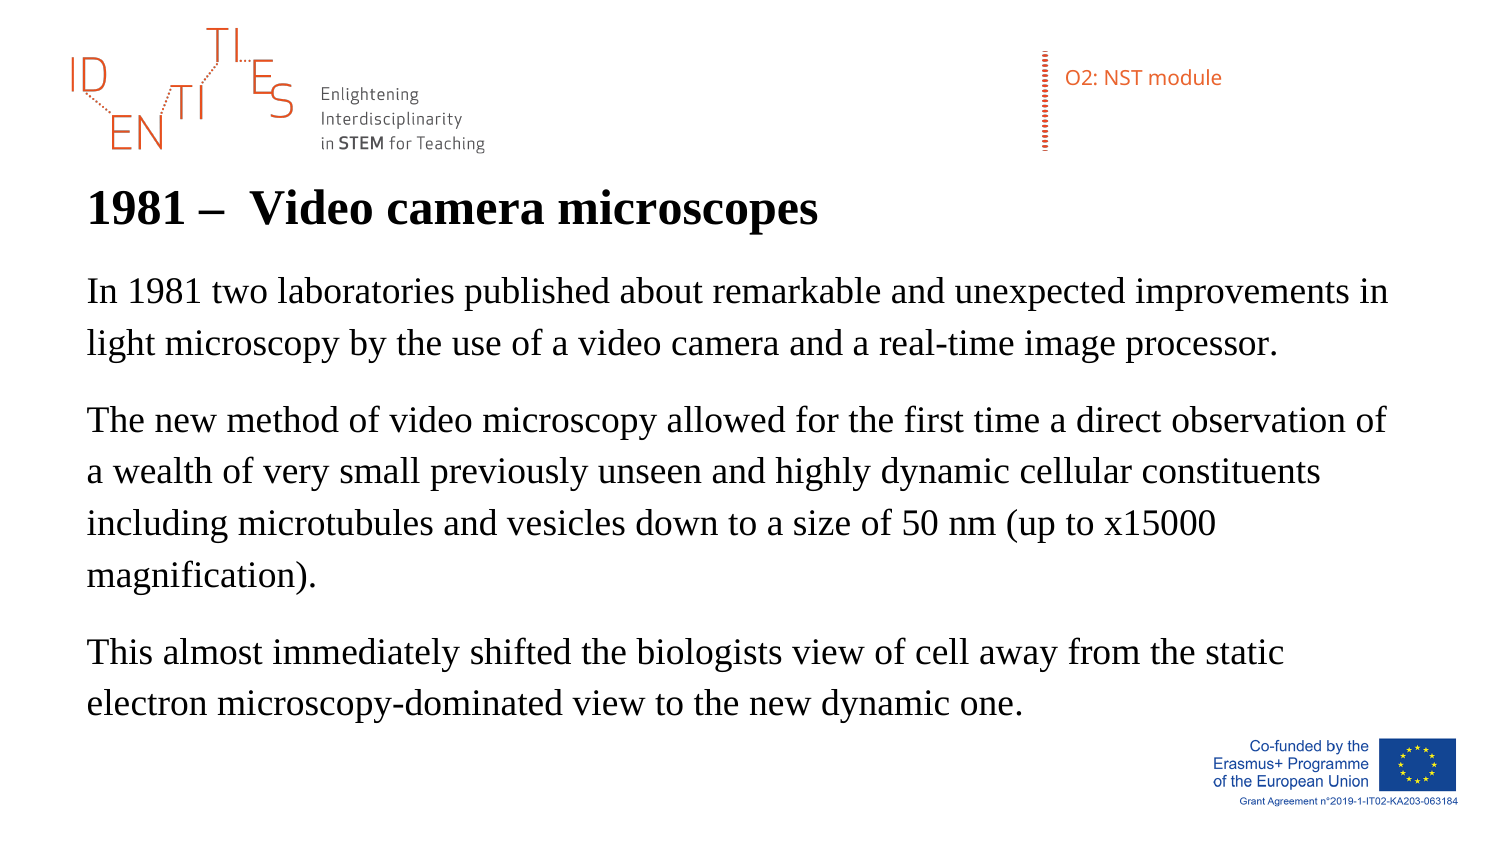

O2: NST module
1981 – Video camera microscopes
In 1981 two laboratories published about remarkable and unexpected improvements in light microscopy by the use of a video camera and a real-time image processor.
The new method of video microscopy allowed for the first time a direct observation of a wealth of very small previously unseen and highly dynamic cellular constituents including microtubules and vesicles down to a size of 50 nm (up to x15000 magnification).
This almost immediately shifted the biologists view of cell away from the static electron microscopy-dominated view to the new dynamic one.